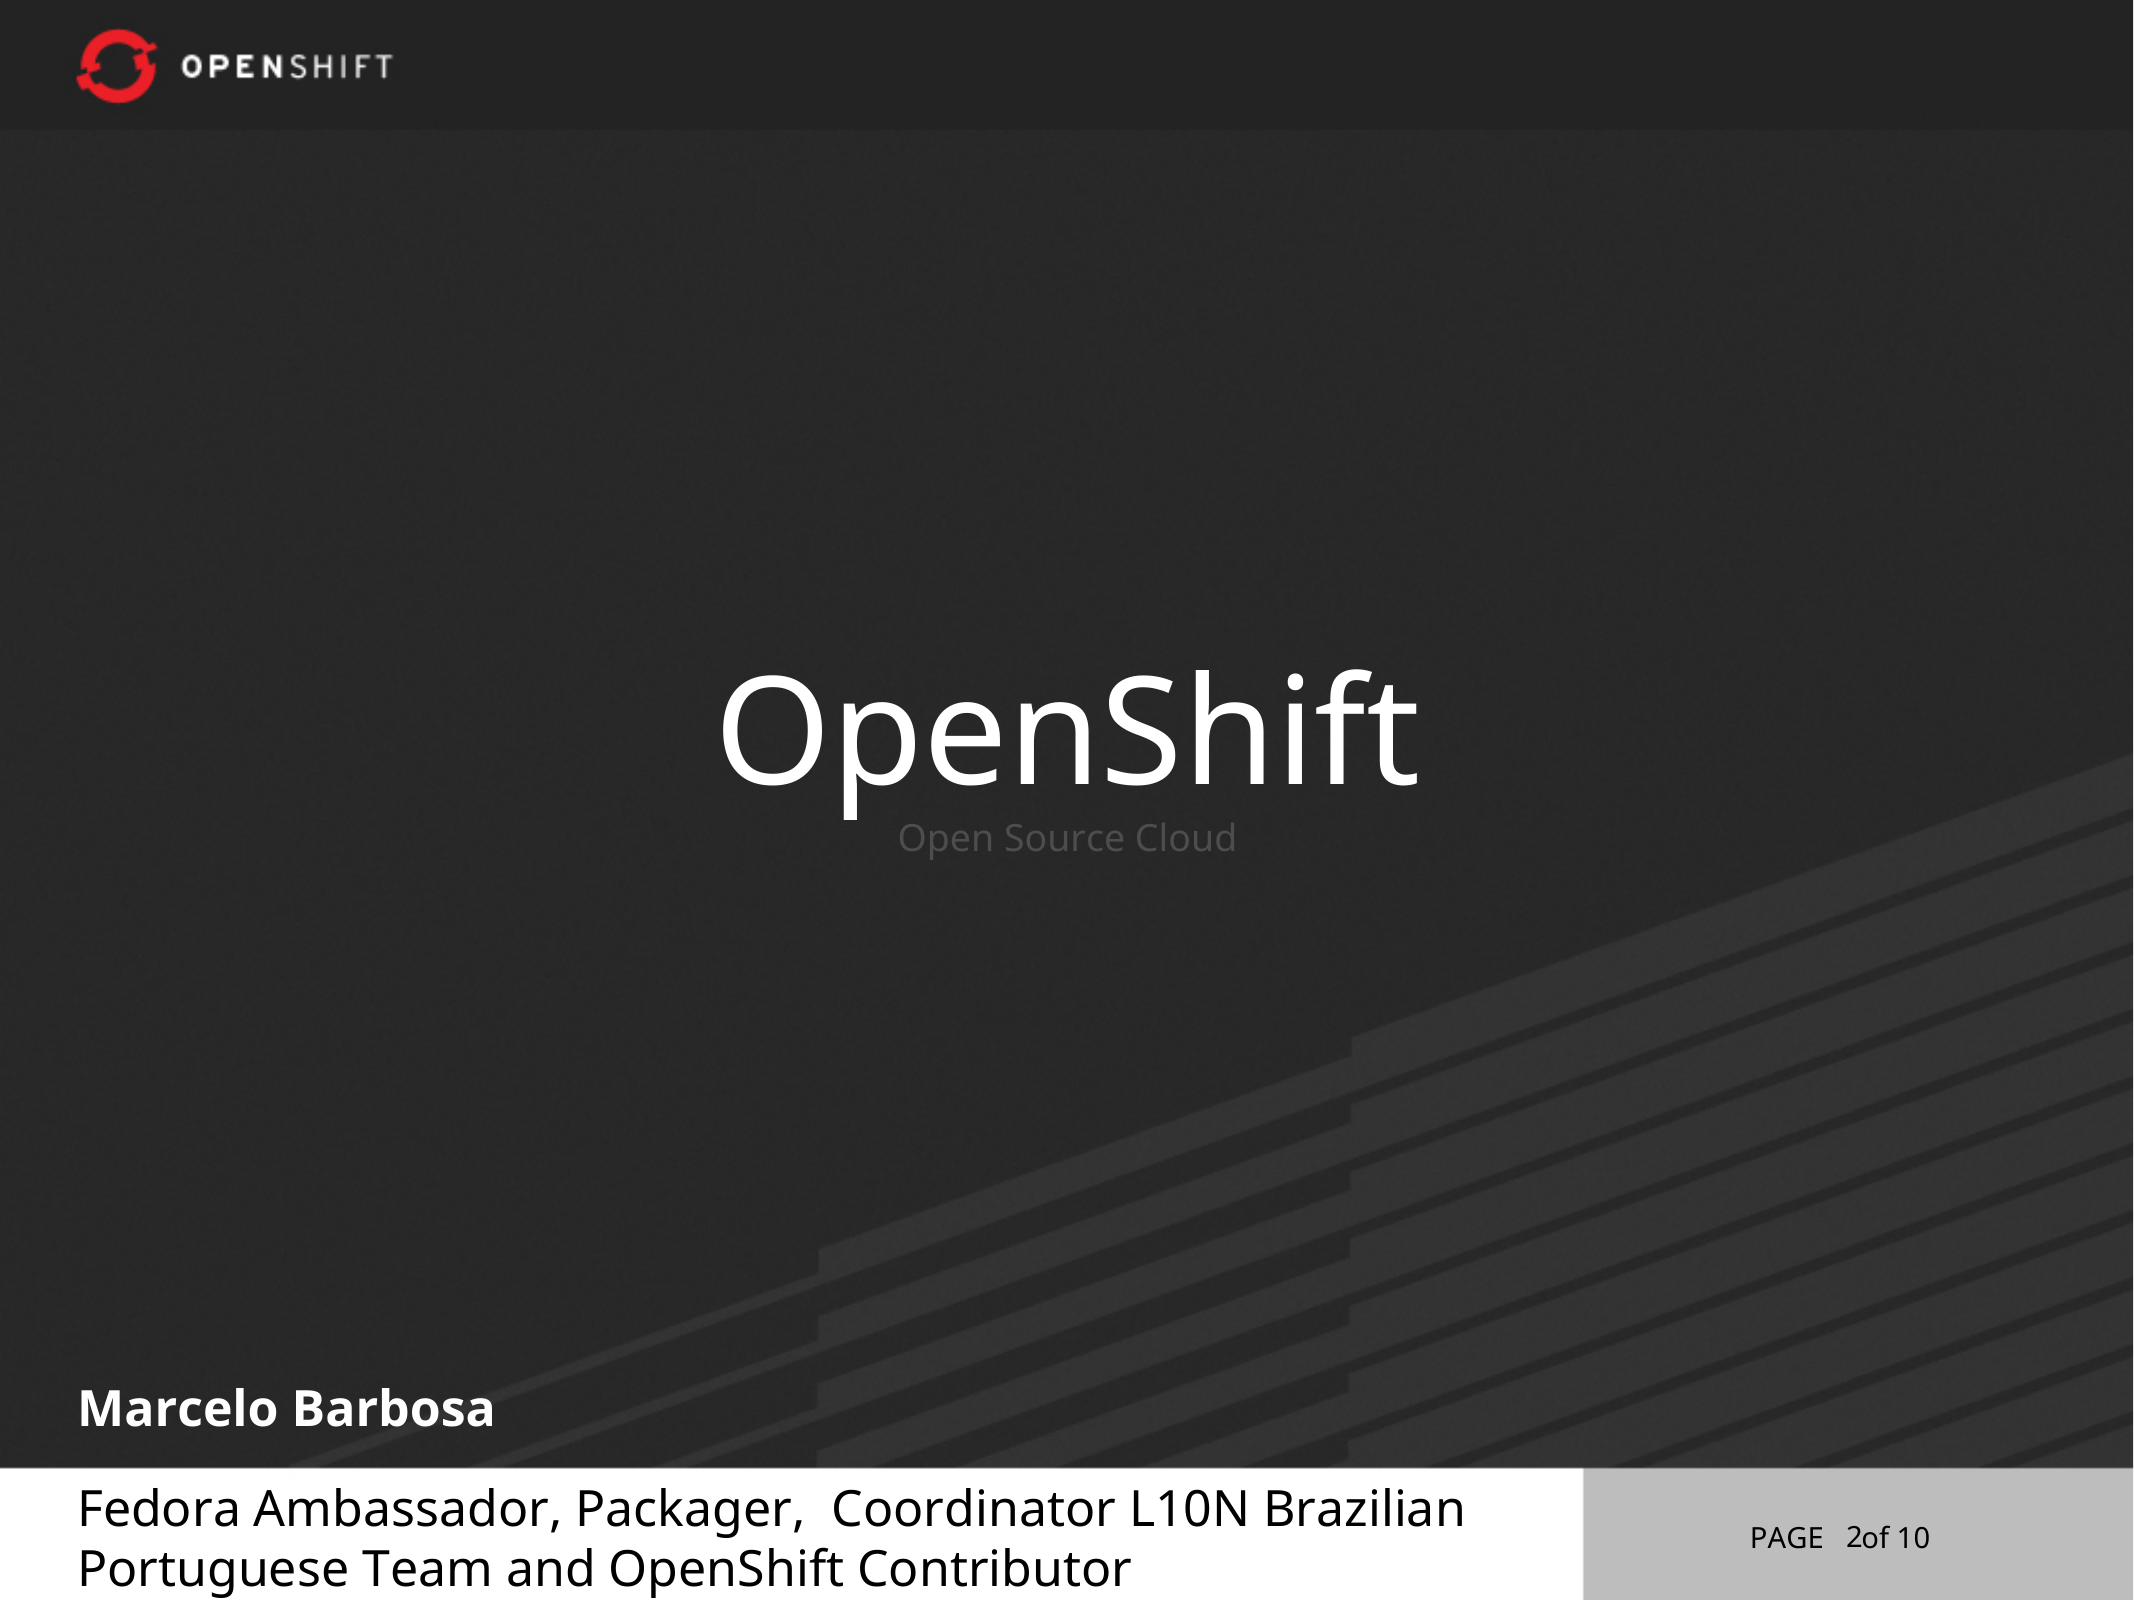

OpenShift
Open Source Cloud
Marcelo Barbosa
PAGE of 10
Fedora Ambassador, Packager, Coordinator L10N Brazilian Portuguese Team and OpenShift Contributor
2